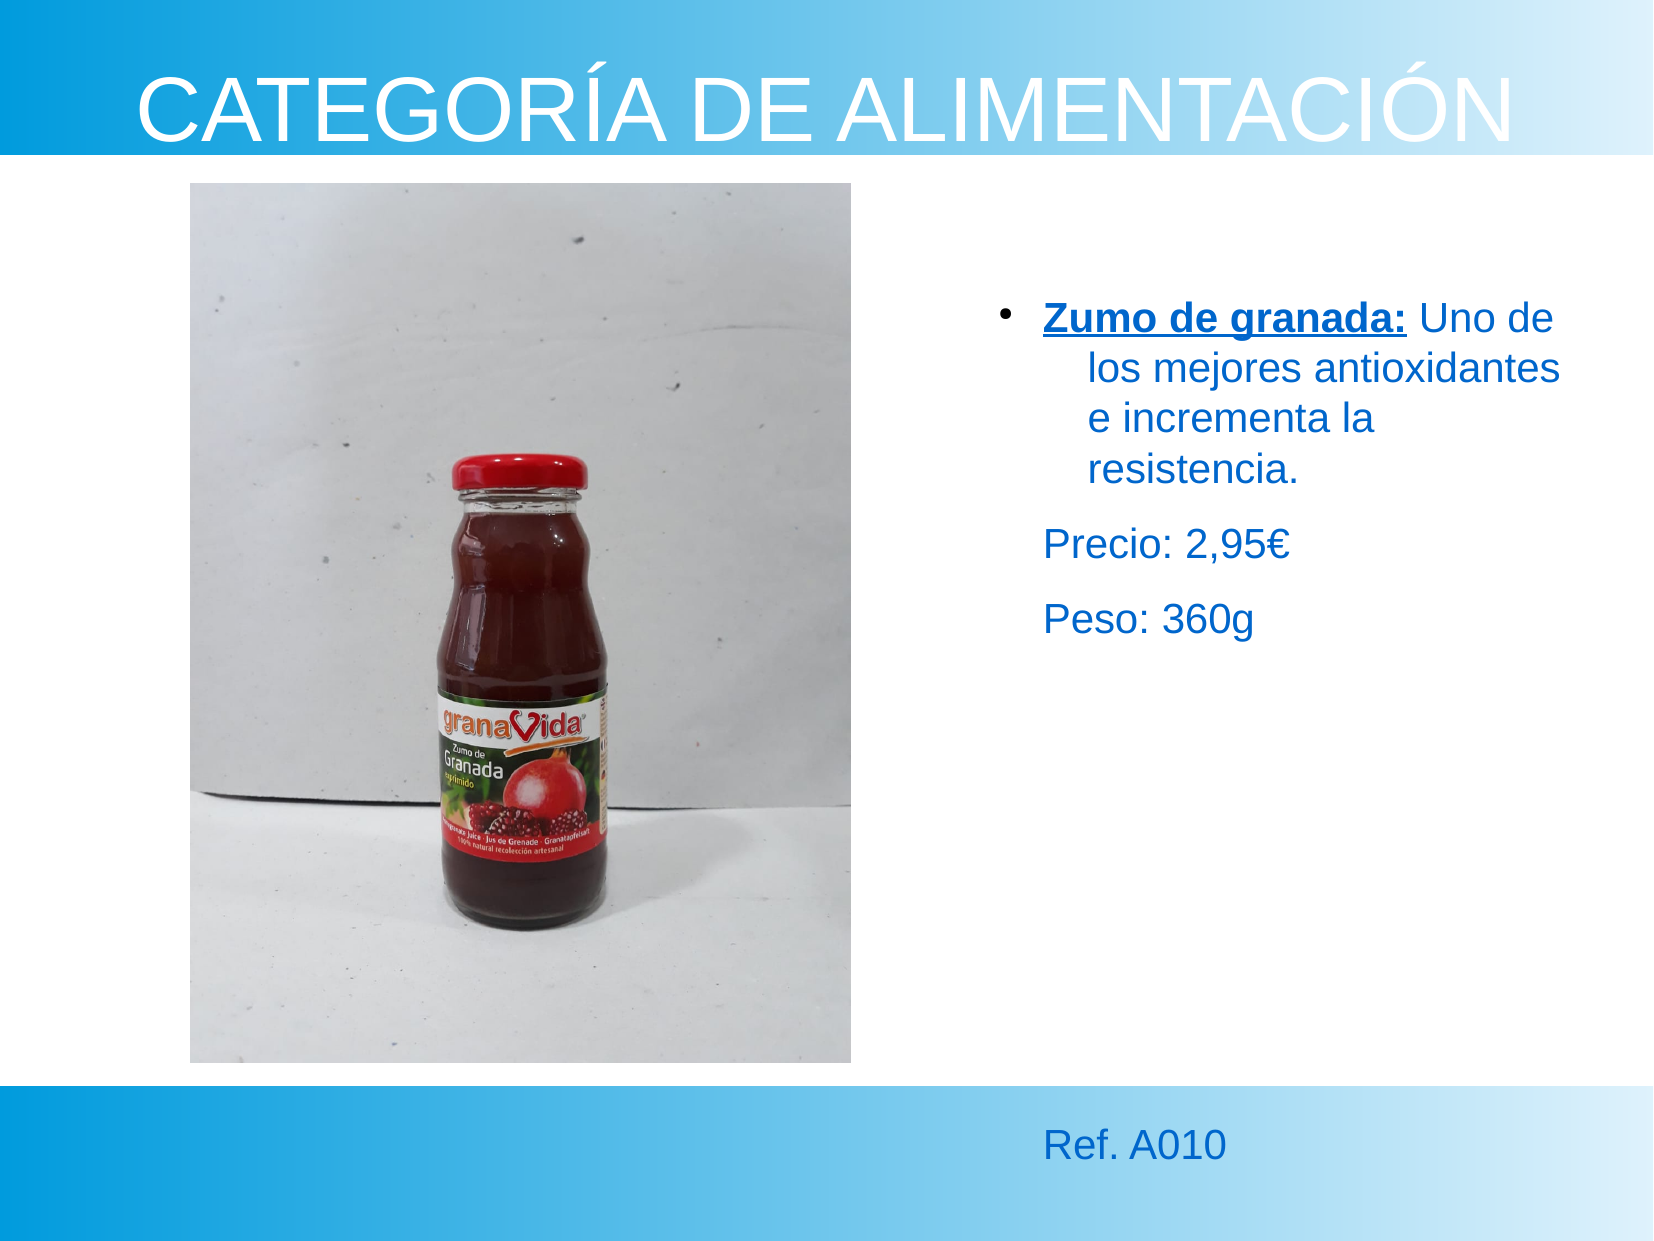

# CATEGORÍA DE ALIMENTACIÓN
Zumo de granada: Uno de los mejores antioxidantes e incrementa la resistencia.
Precio: 2,95€
Peso: 360g
Ref. A010